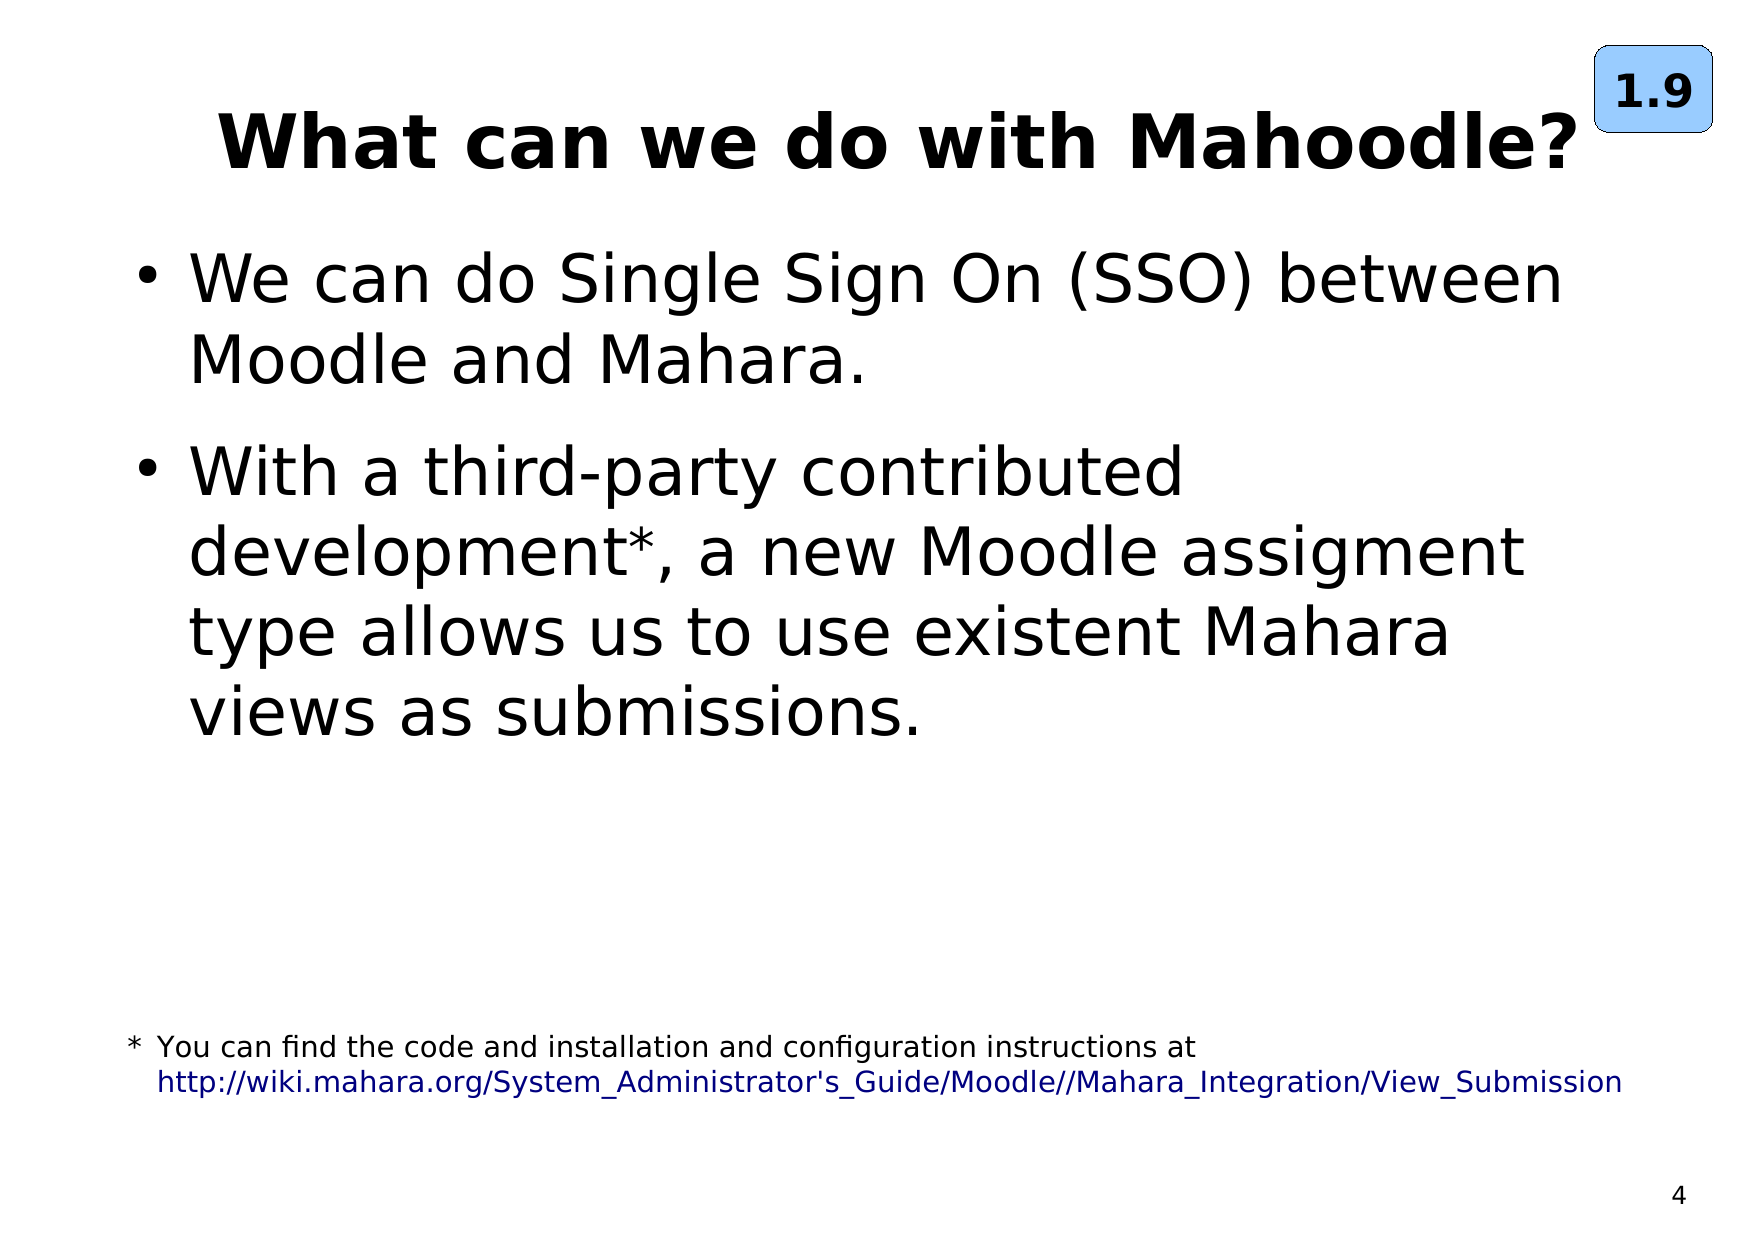

# What can we do with Mahoodle?
1.9
We can do Single Sign On (SSO) between Moodle and Mahara.
With a third-party contributed development*, a new Moodle assigment type allows us to use existent Mahara views as submissions.
*	You can find the code and installation and configuration instructions at http://wiki.mahara.org/System_Administrator's_Guide/Moodle//Mahara_Integration/View_Submission
4